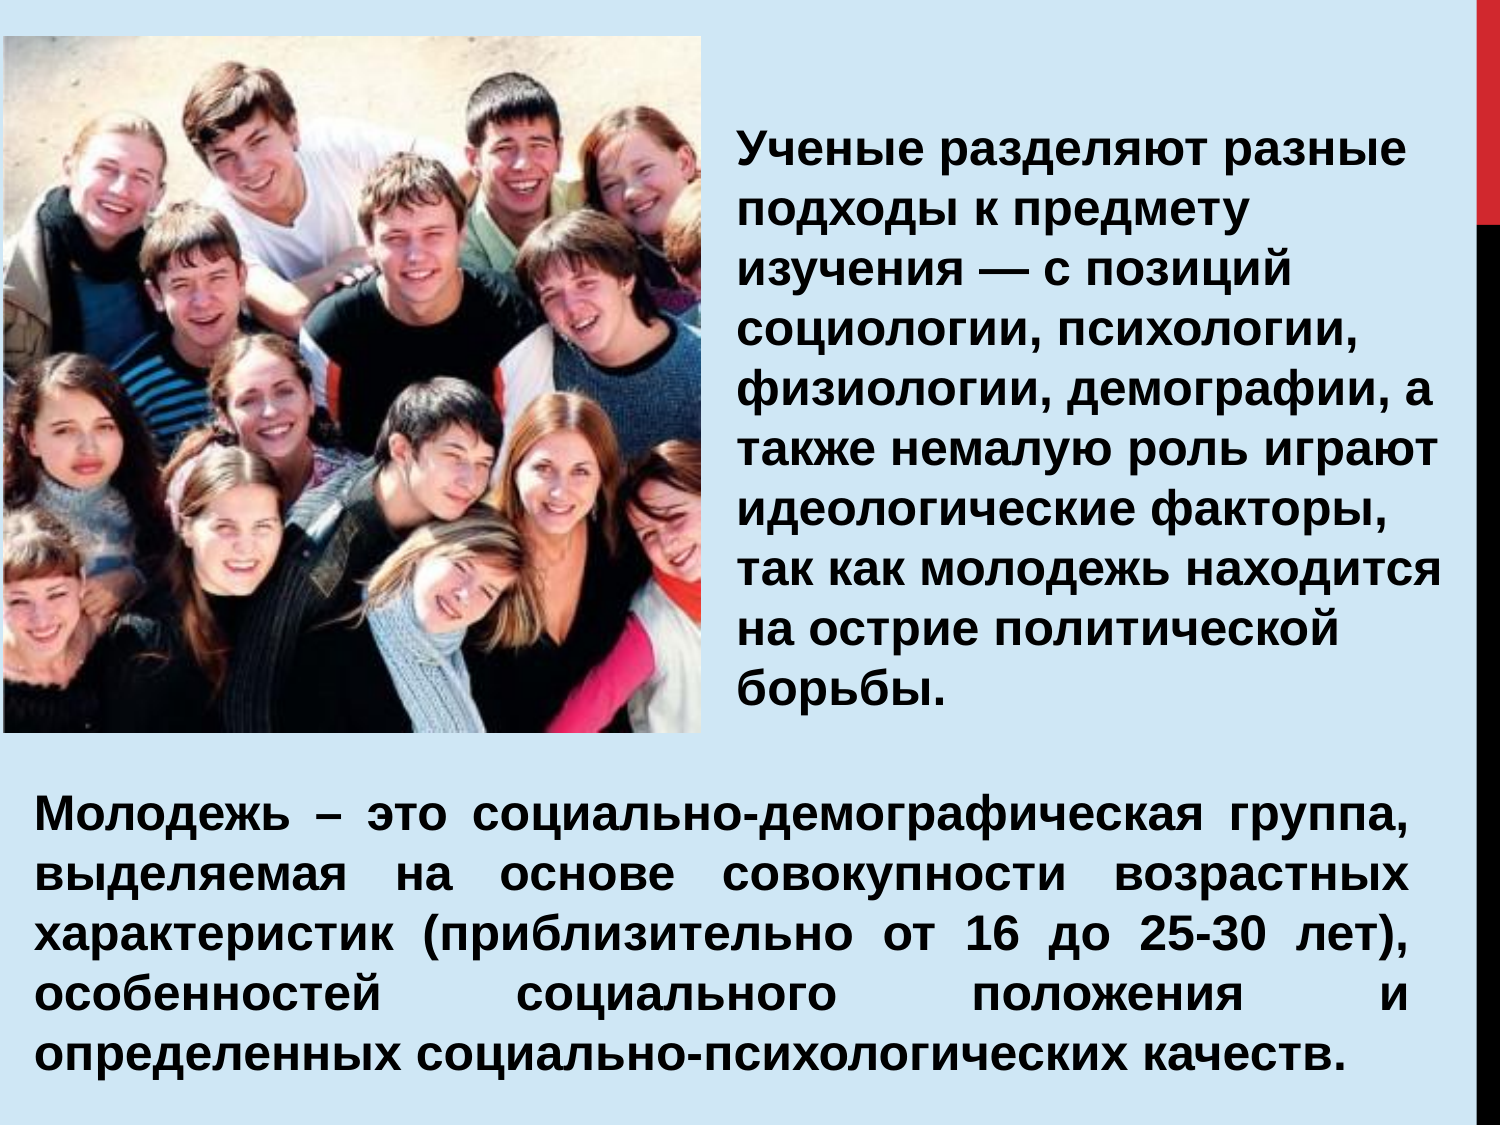

Ученые разделяют разные подходы к предмету изучения — с позиций социологии, психологии, физиологии, демографии, а также немалую роль играют идеологические факторы, так как молодежь находится на острие политической борьбы.
Молодежь – это социально-демографическая группа, выделяемая на основе совокупности возрастных характеристик (приблизительно от 16 до 25-30 лет), особенностей социального положения и определенных социально-психологических качеств.